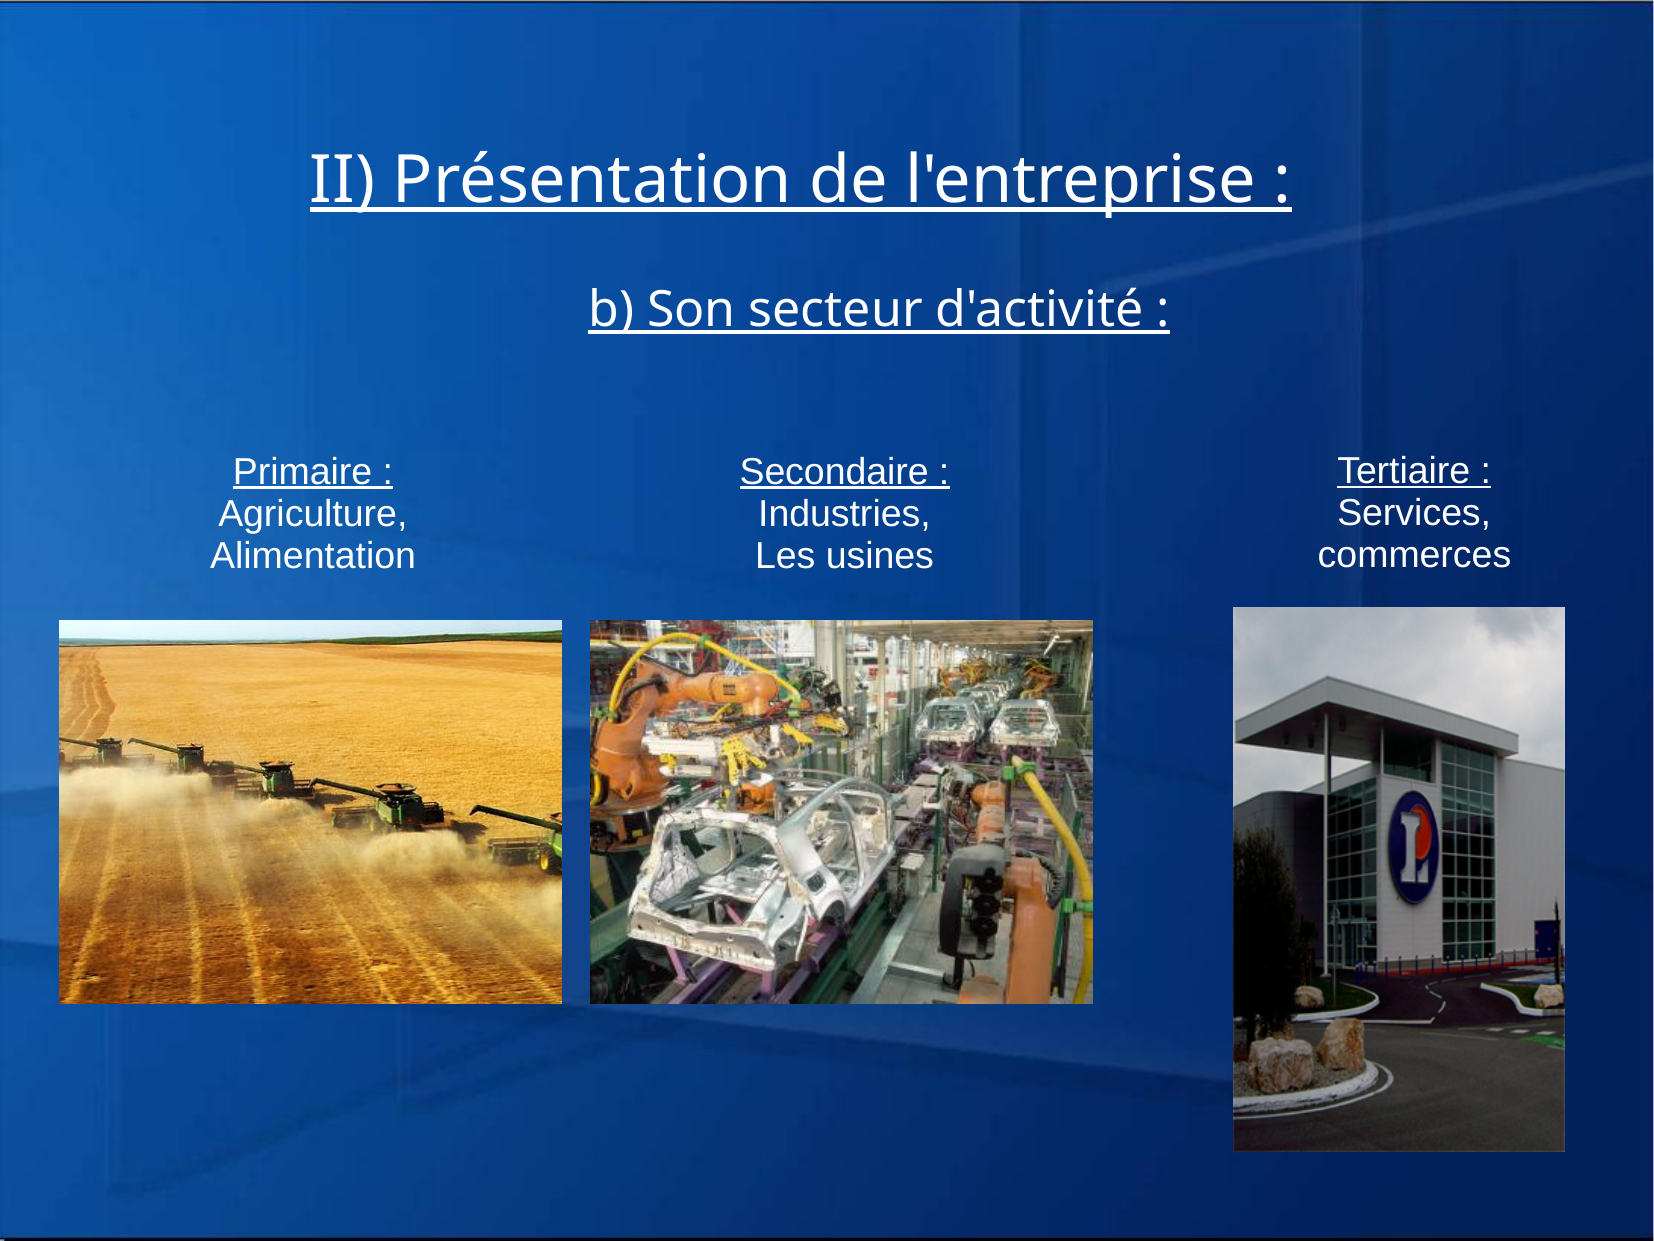

II) Présentation de l'entreprise :
b) Son secteur d'activité :
Tertiaire :
Services, commerces
Primaire :
Agriculture,
Alimentation
Secondaire :
Industries,
Les usines